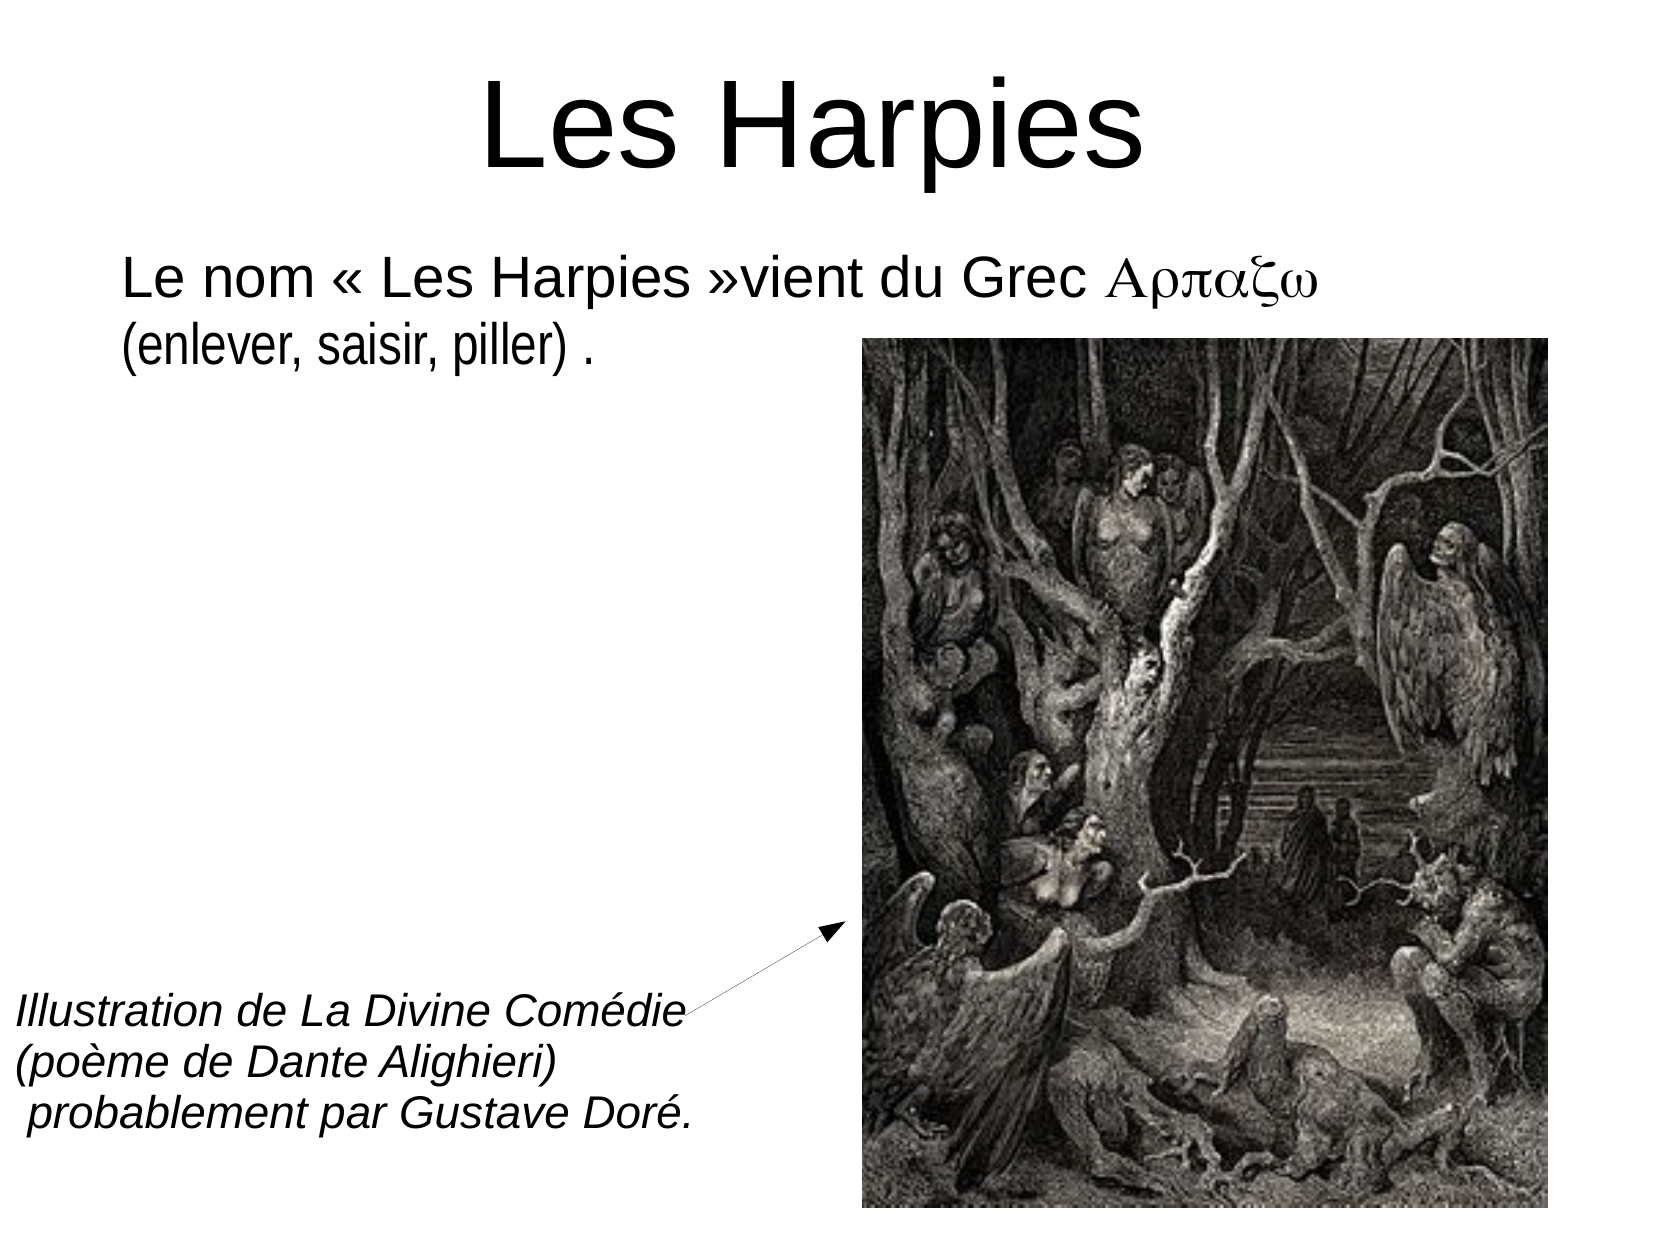

Les Harpies
Le nom « Les Harpies »vient du Grec Arpazw (enlever, saisir, piller) .
Illustration de La Divine Comédie
(poème de Dante Alighieri)
 probablement par Gustave Doré.